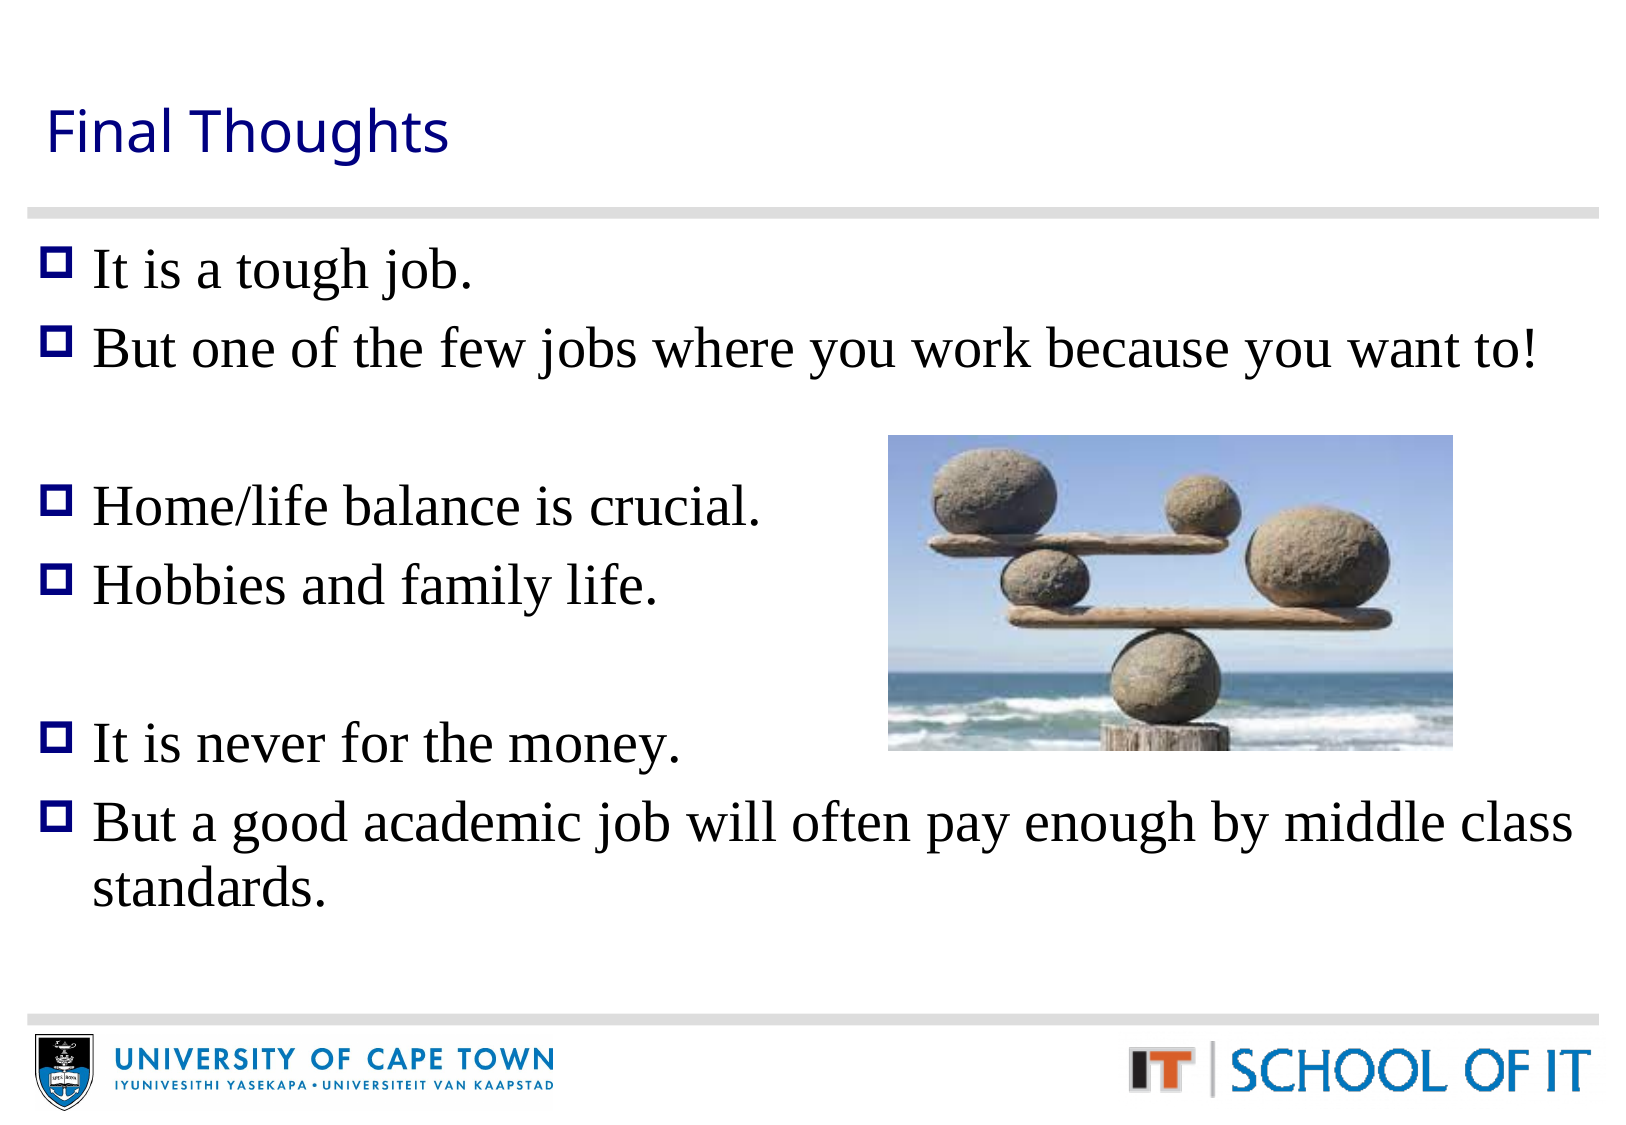

# Final Thoughts
It is a tough job.
But one of the few jobs where you work because you want to!
Home/life balance is crucial.
Hobbies and family life.
It is never for the money.
But a good academic job will often pay enough by middle class standards.